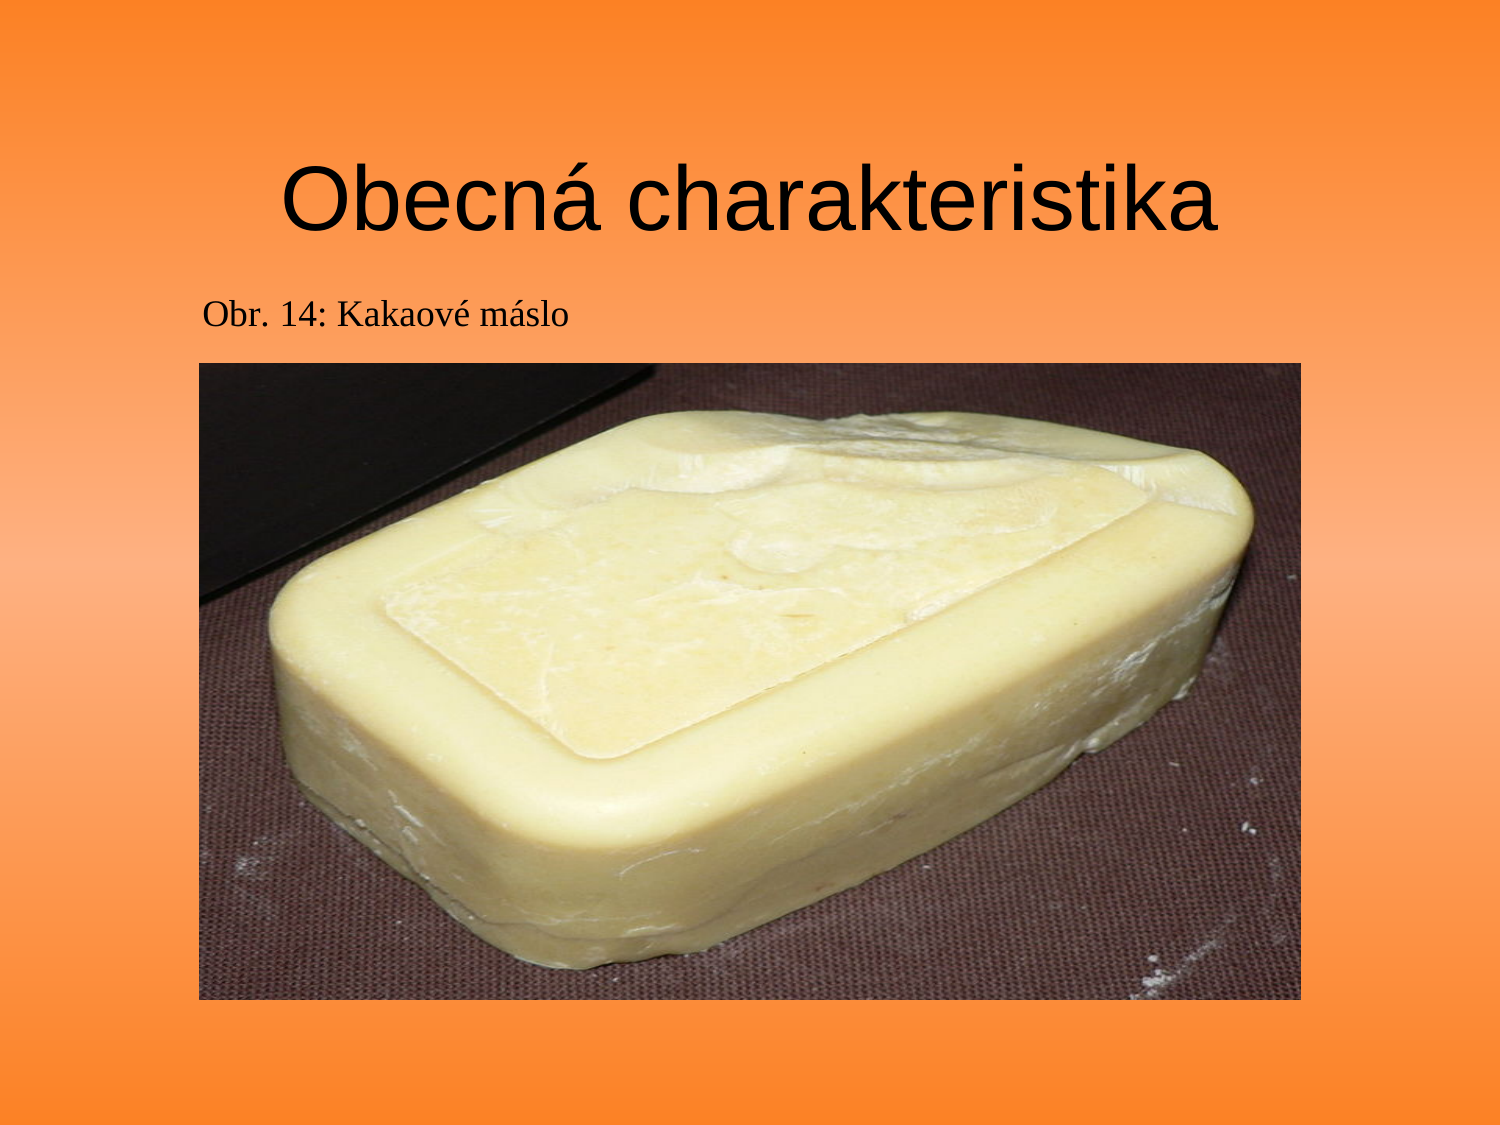

# Obecná charakteristika
Obr. 14: Kakaové máslo